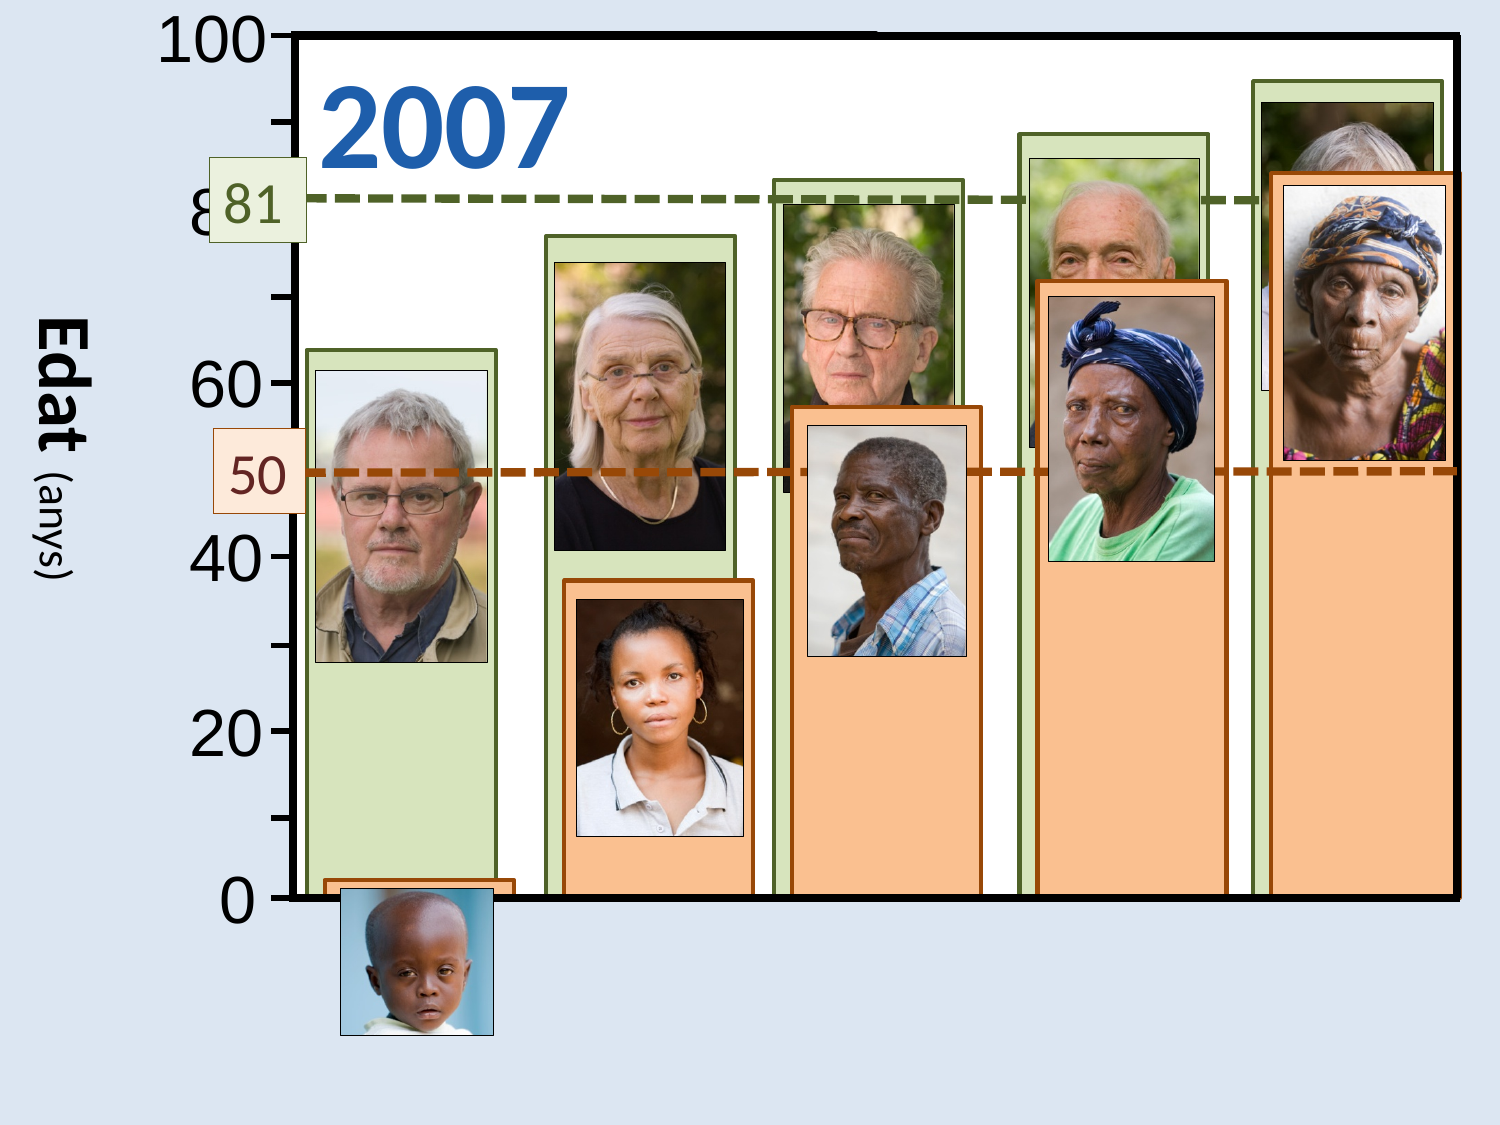

100
80
60
40
20
0
2007
81
Edat (anys)
50